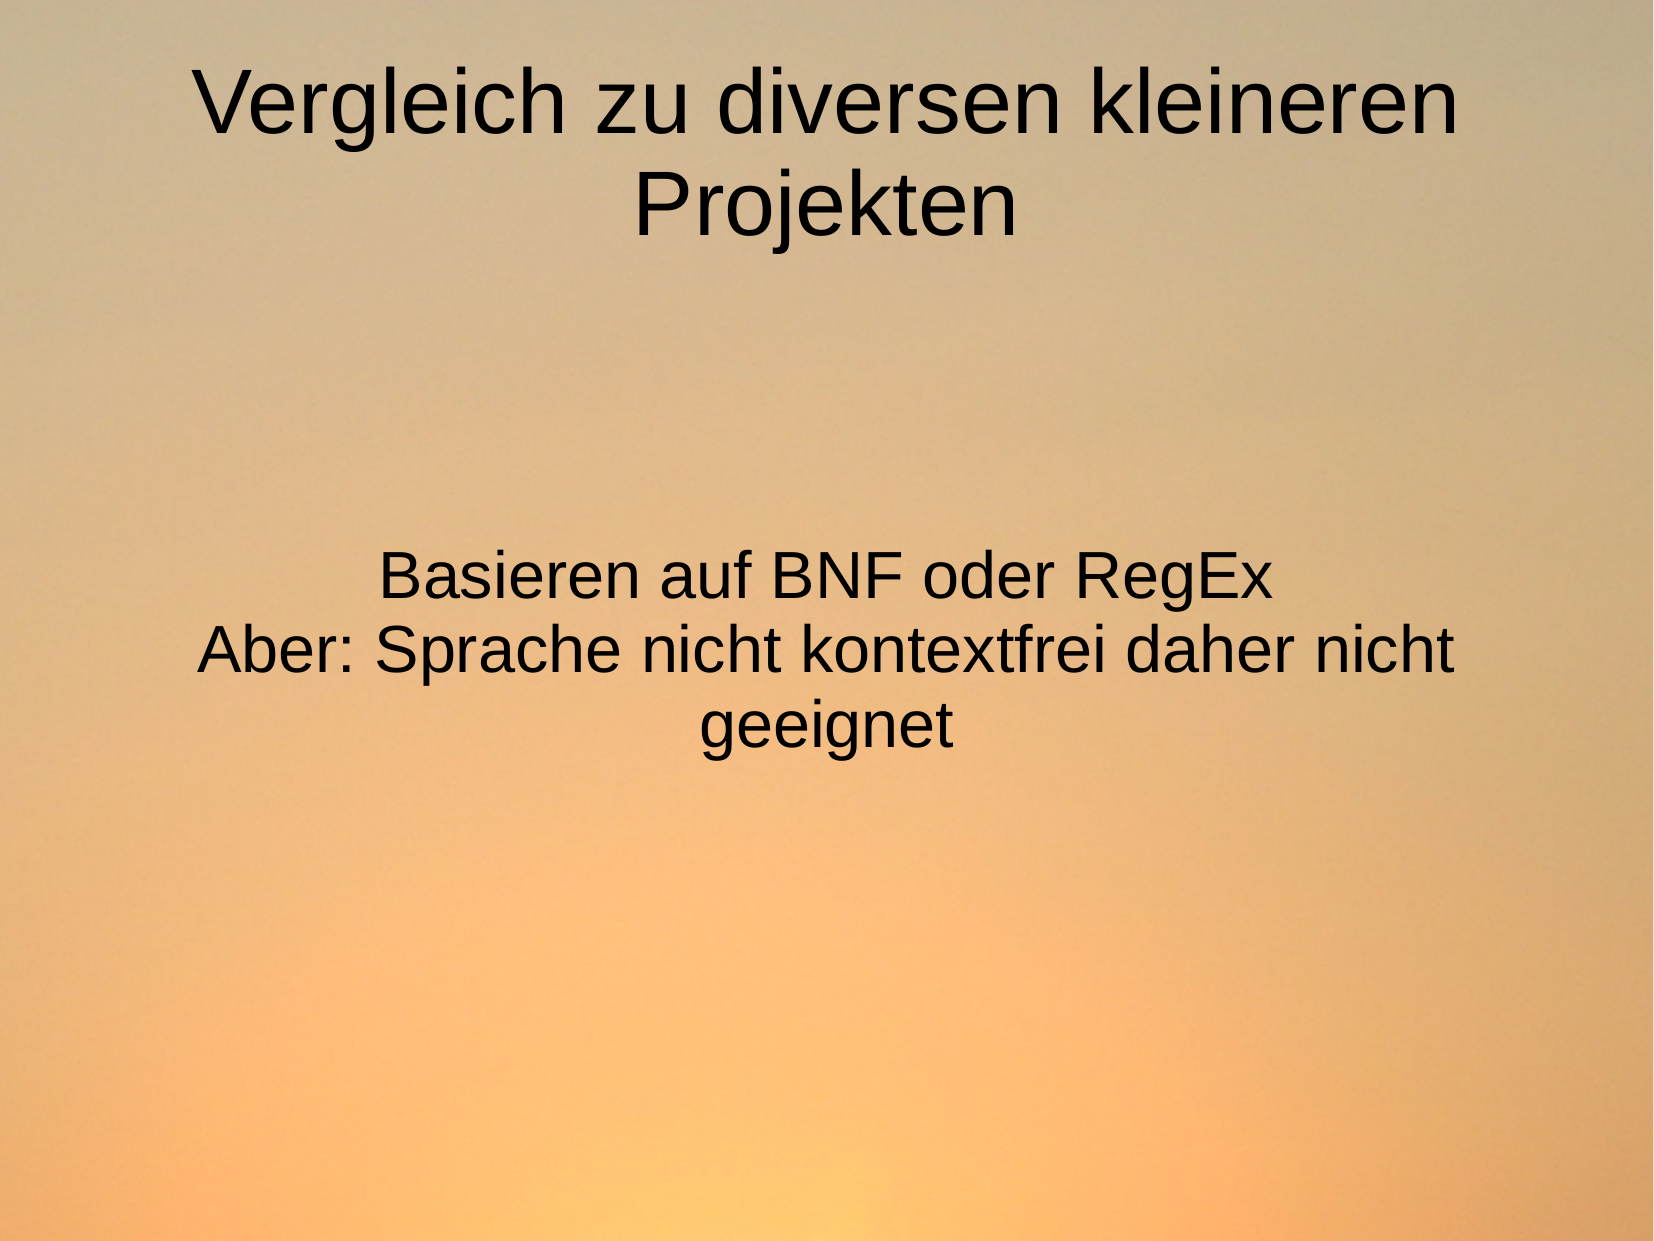

# Vergleich zu diversen kleineren Projekten
Basieren auf BNF oder RegEx
Aber: Sprache nicht kontextfrei daher nicht geeignet